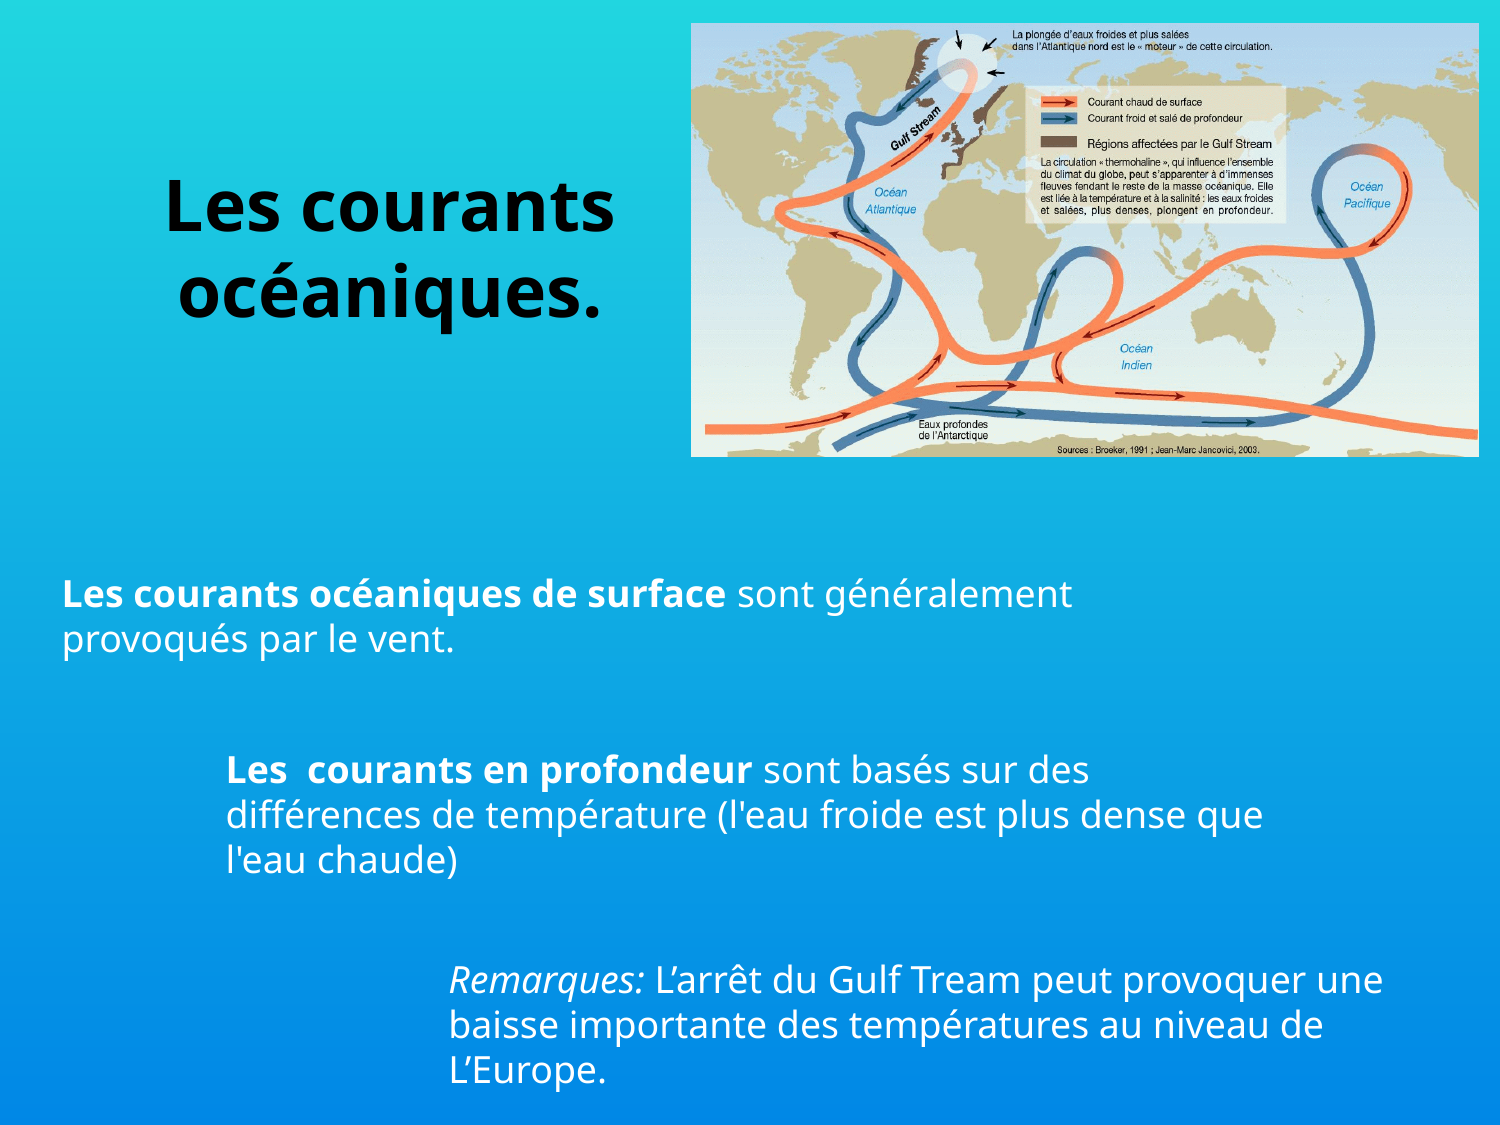

# Les courants océaniques.
Les courants océaniques de surface sont généralement provoqués par le vent.
Les courants en profondeur sont basés sur des différences de température (l'eau froide est plus dense que l'eau chaude)
Remarques: L’arrêt du Gulf Tream peut provoquer une baisse importante des températures au niveau de L’Europe.